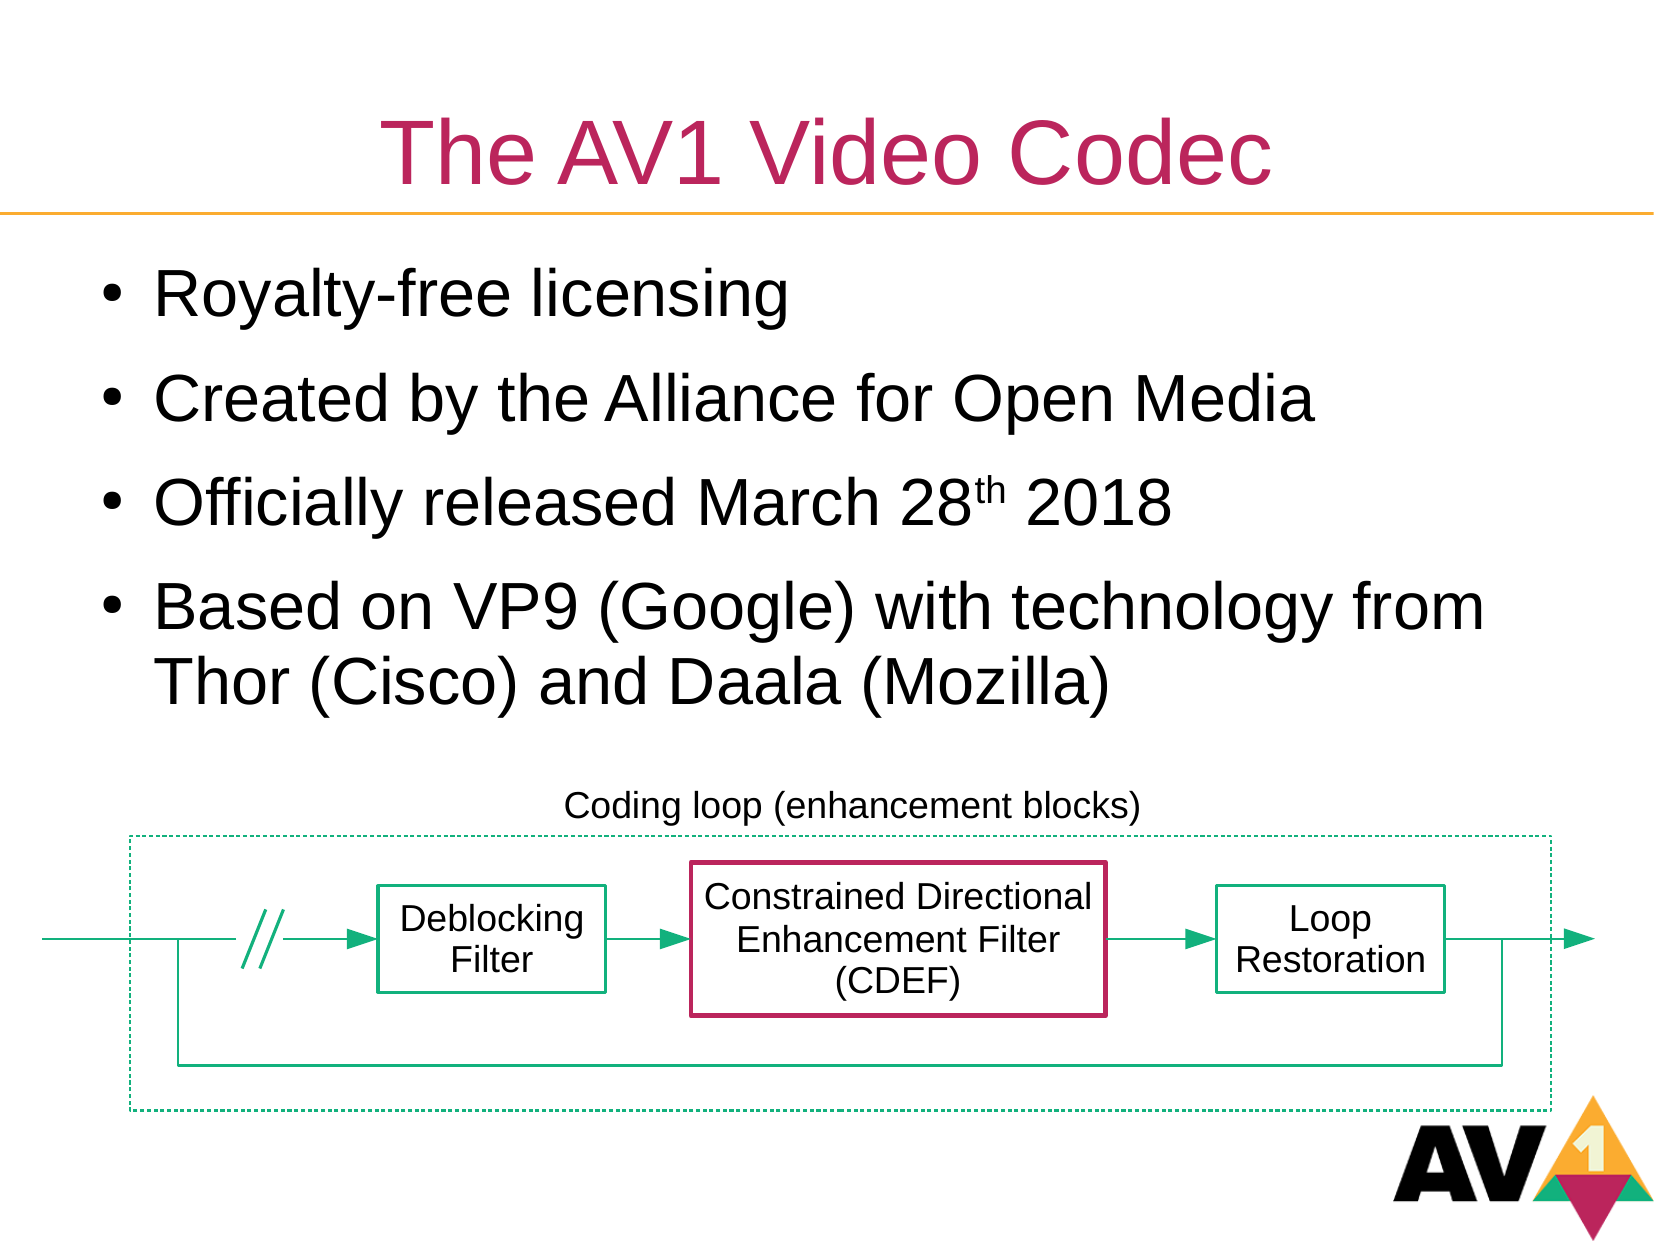

# The AV1 Video Codec
Royalty-free licensing
Created by the Alliance for Open Media
Officially released March 28th 2018
Based on VP9 (Google) with technology from Thor (Cisco) and Daala (Mozilla)
Coding loop (enhancement blocks)
Constrained Directional
Enhancement Filter
(CDEF)
Deblocking
Filter
Loop
Restoration